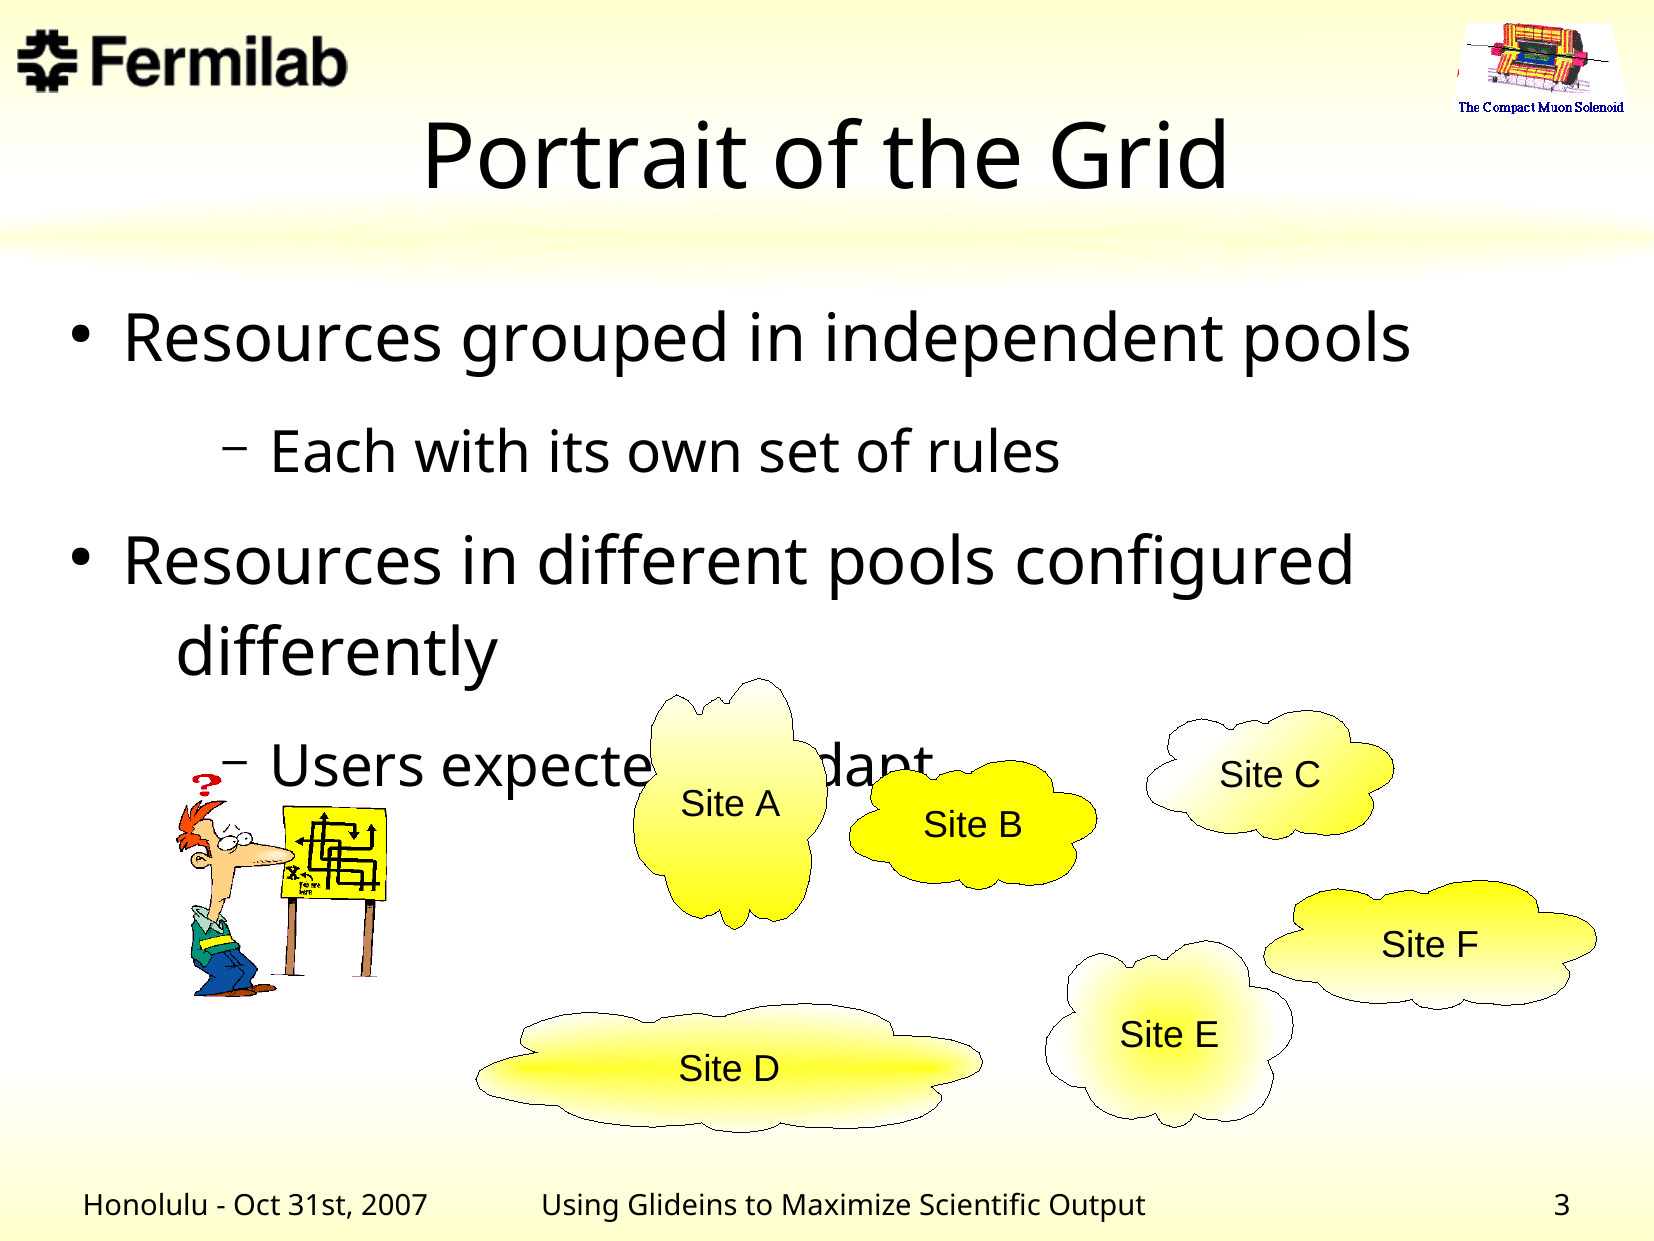

# Portrait of the Grid
Resources grouped in independent pools
Each with its own set of rules
Resources in different pools configured differently
Users expected to adapt
Site A
Site C
Site B
Site F
Site E
Site D
Using Glideins to Maximize Scientific Output
Honolulu - Oct 31st, 2007
3